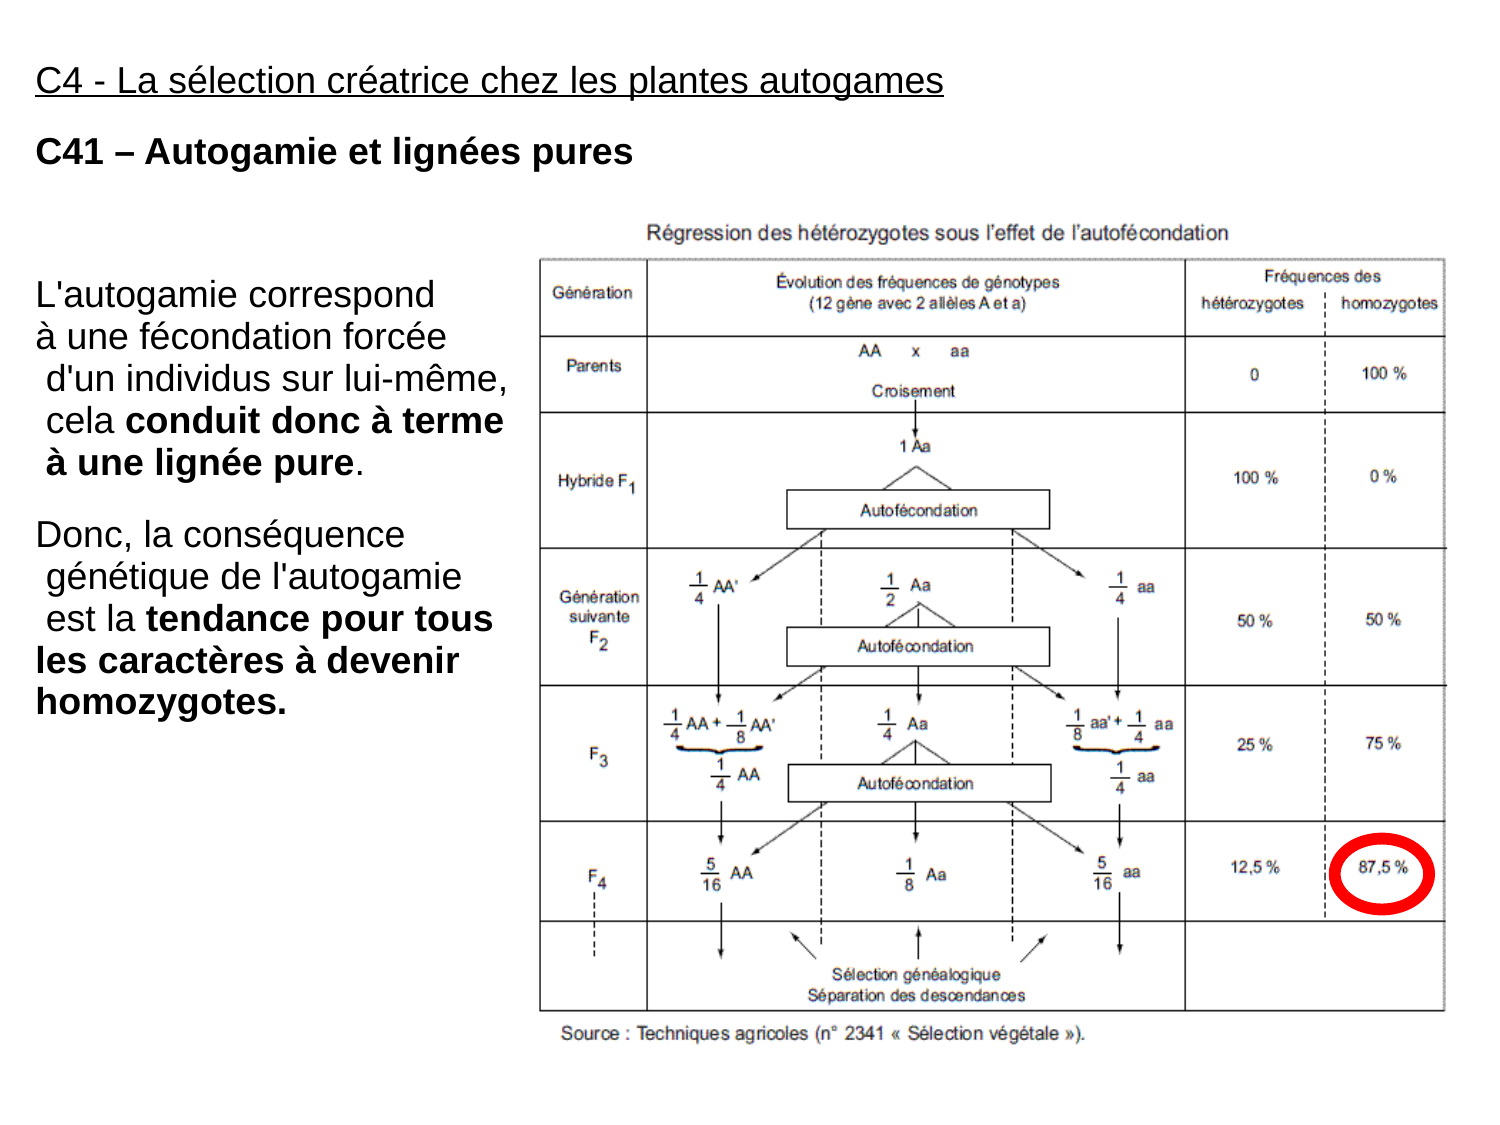

# C4 - La sélection créatrice chez les plantes autogames
C41 – Autogamie et lignées pures
L'autogamie correspond
à une fécondation forcée
 d'un individus sur lui-même,
 cela conduit donc à terme
 à une lignée pure.
Donc, la conséquence
 génétique de l'autogamie
 est la tendance pour tous
les caractères à devenir
homozygotes.